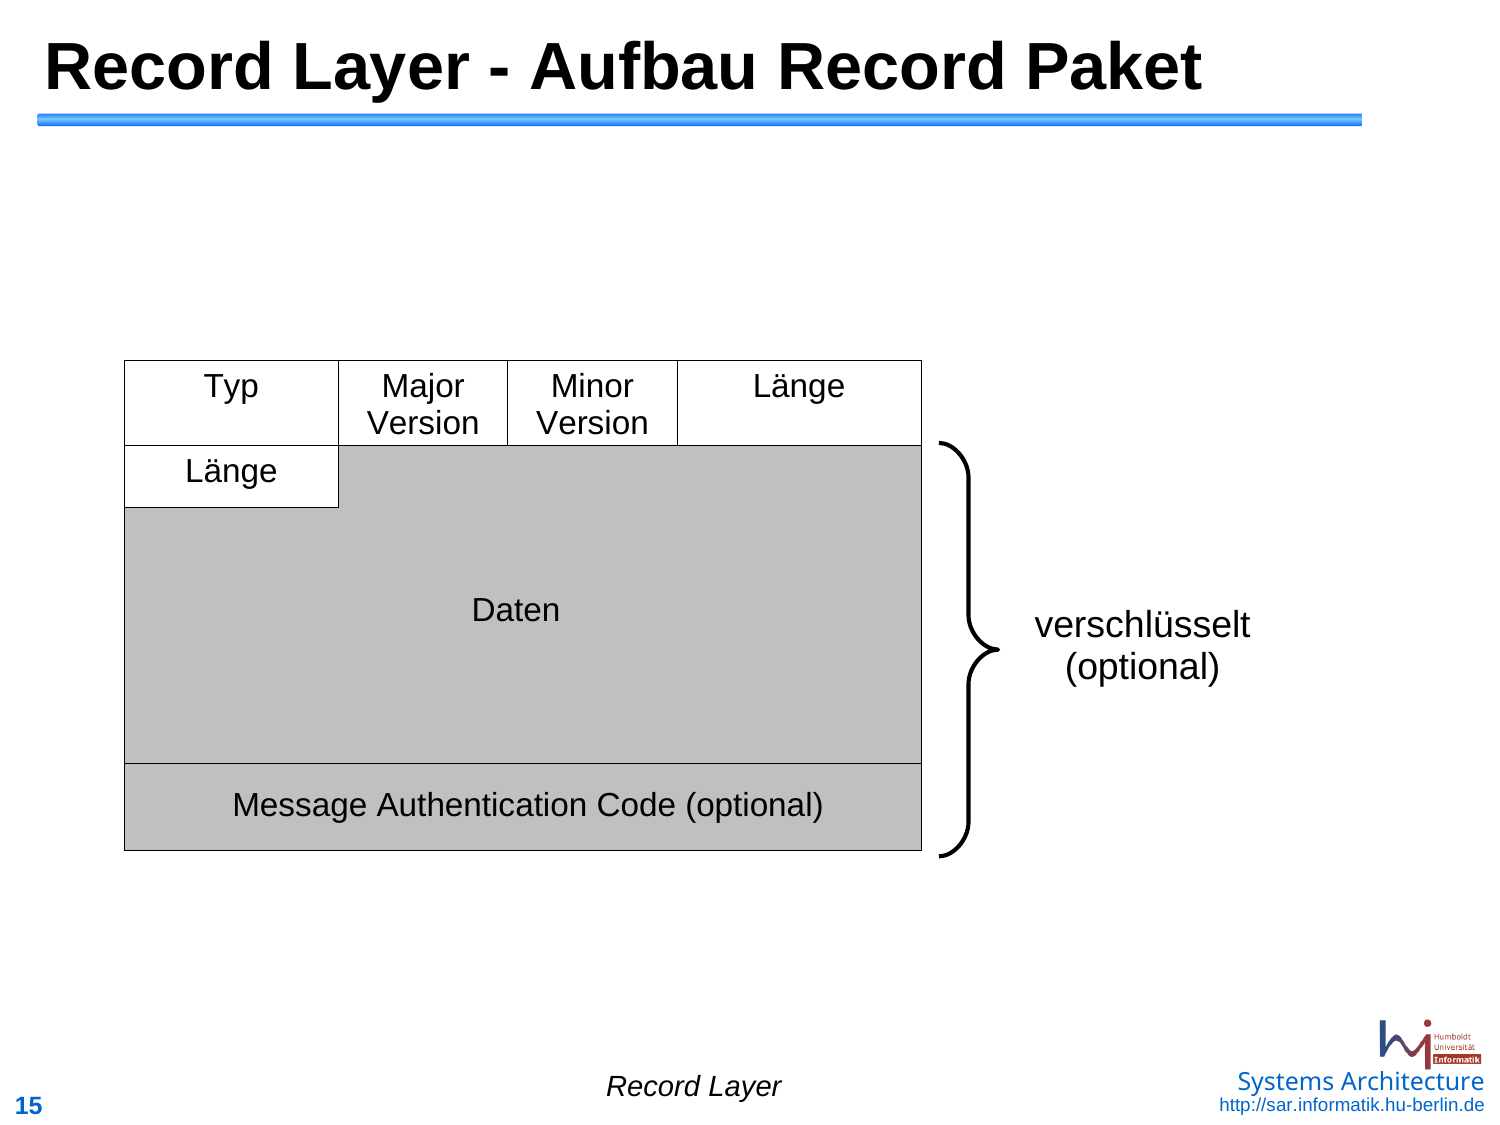

# Record Layer - Aufbau Record Paket
Typ
Major
Version
Minor
Version
Länge
Länge
Daten
verschlüsselt (optional)
Message Authentication Code (optional)
Record Layer